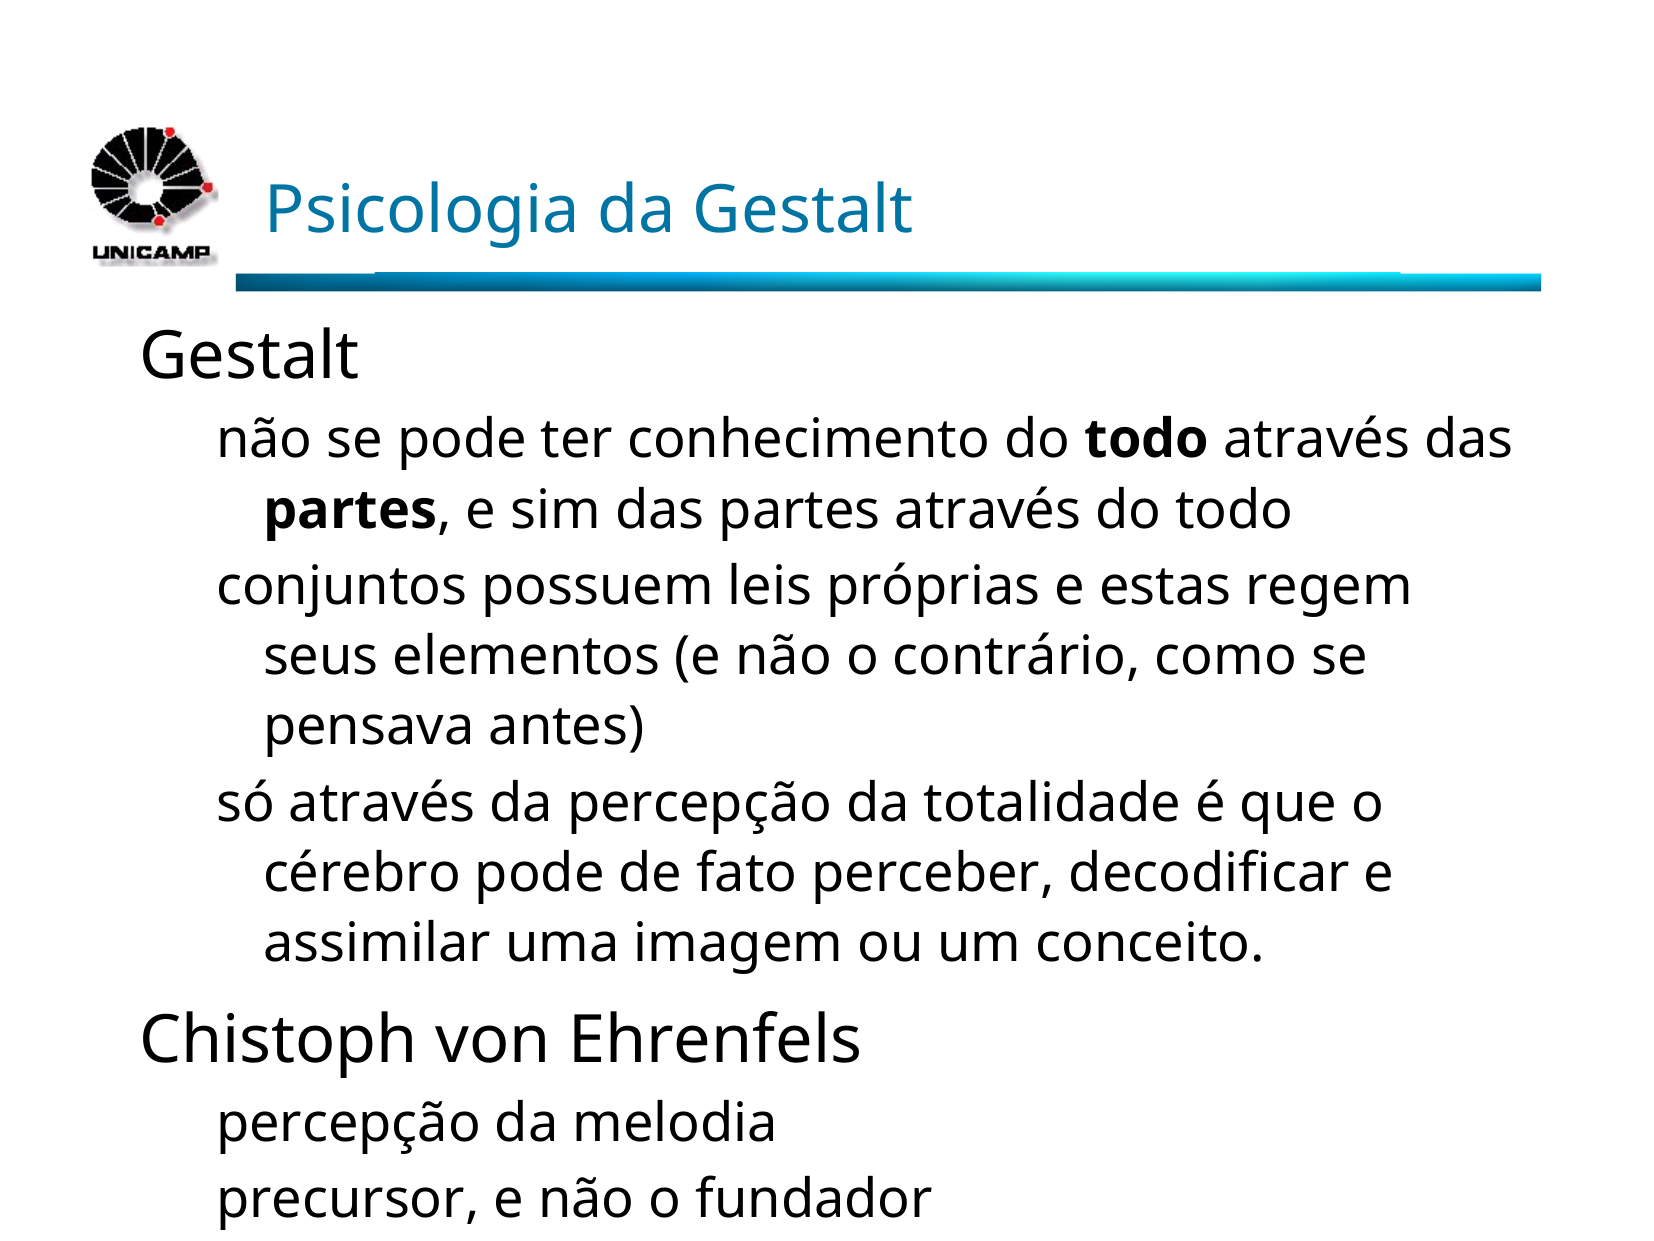

# Psicologia da Gestalt
Gestalt
não se pode ter conhecimento do todo através das partes, e sim das partes através do todo
conjuntos possuem leis próprias e estas regem seus elementos (e não o contrário, como se pensava antes)
só através da percepção da totalidade é que o cérebro pode de fato perceber, decodificar e assimilar uma imagem ou um conceito.
Chistoph von Ehrenfels
percepção da melodia
precursor, e não o fundador